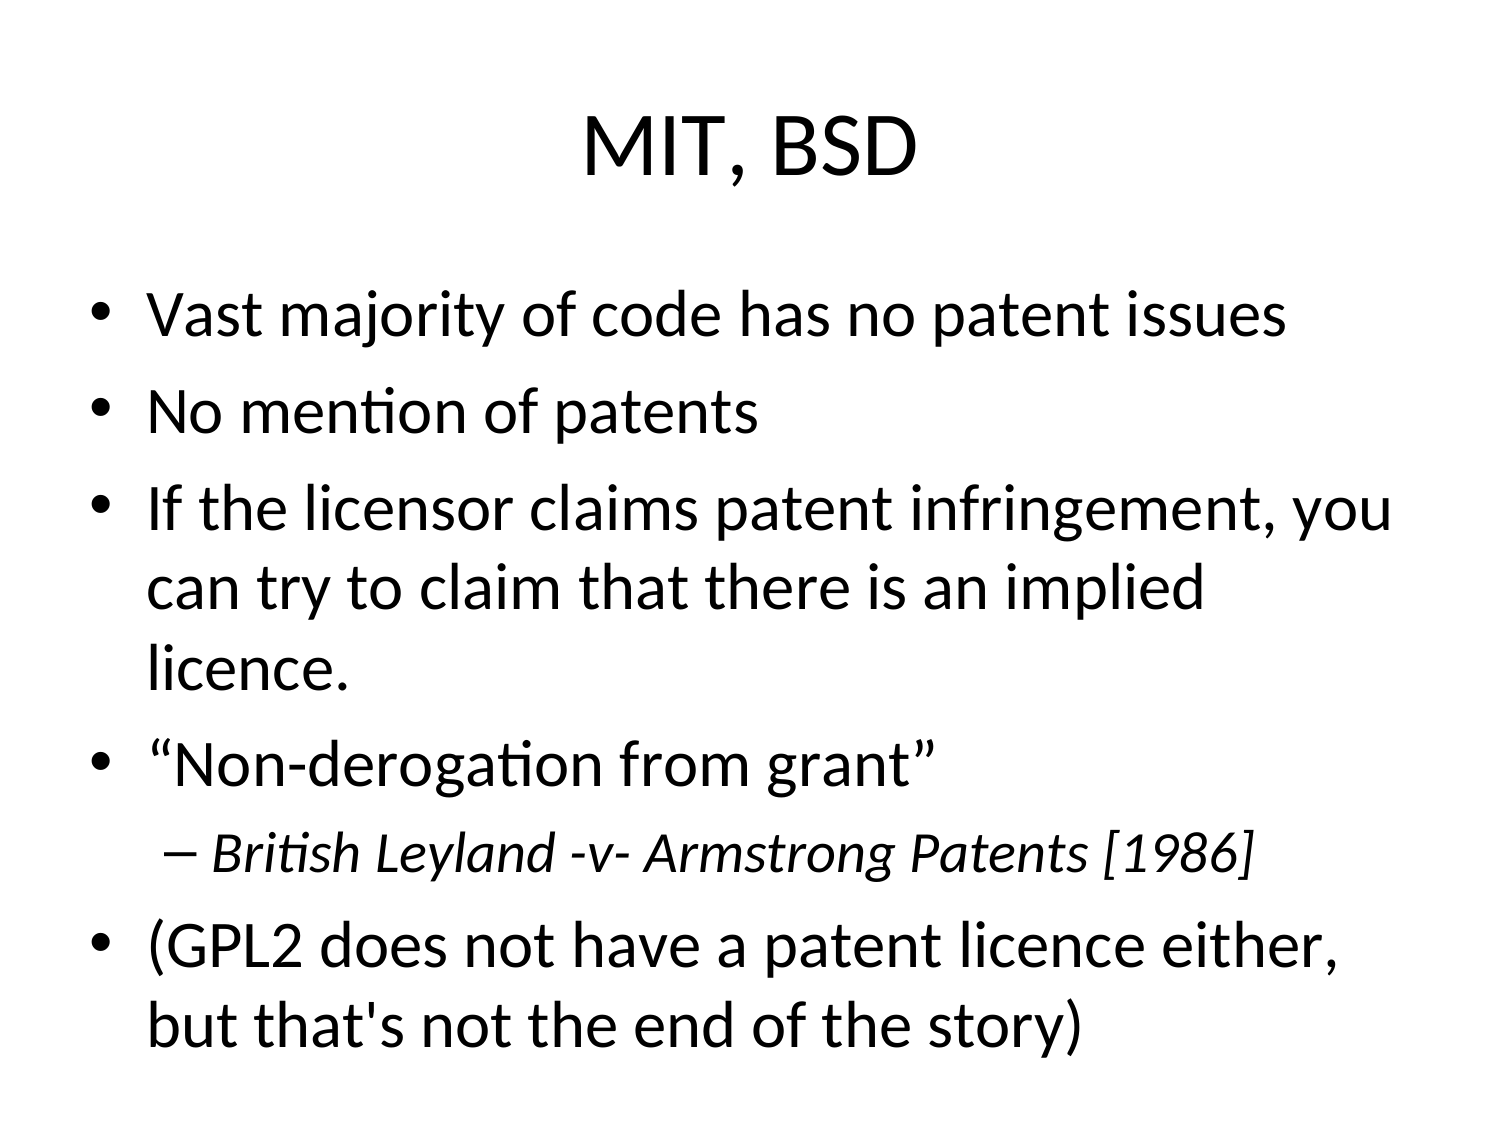

# MIT, BSD
Vast majority of code has no patent issues
No mention of patents
If the licensor claims patent infringement, you can try to claim that there is an implied licence.
“Non-derogation from grant”
British Leyland -v- Armstrong Patents [1986]
(GPL2 does not have a patent licence either, but that's not the end of the story)